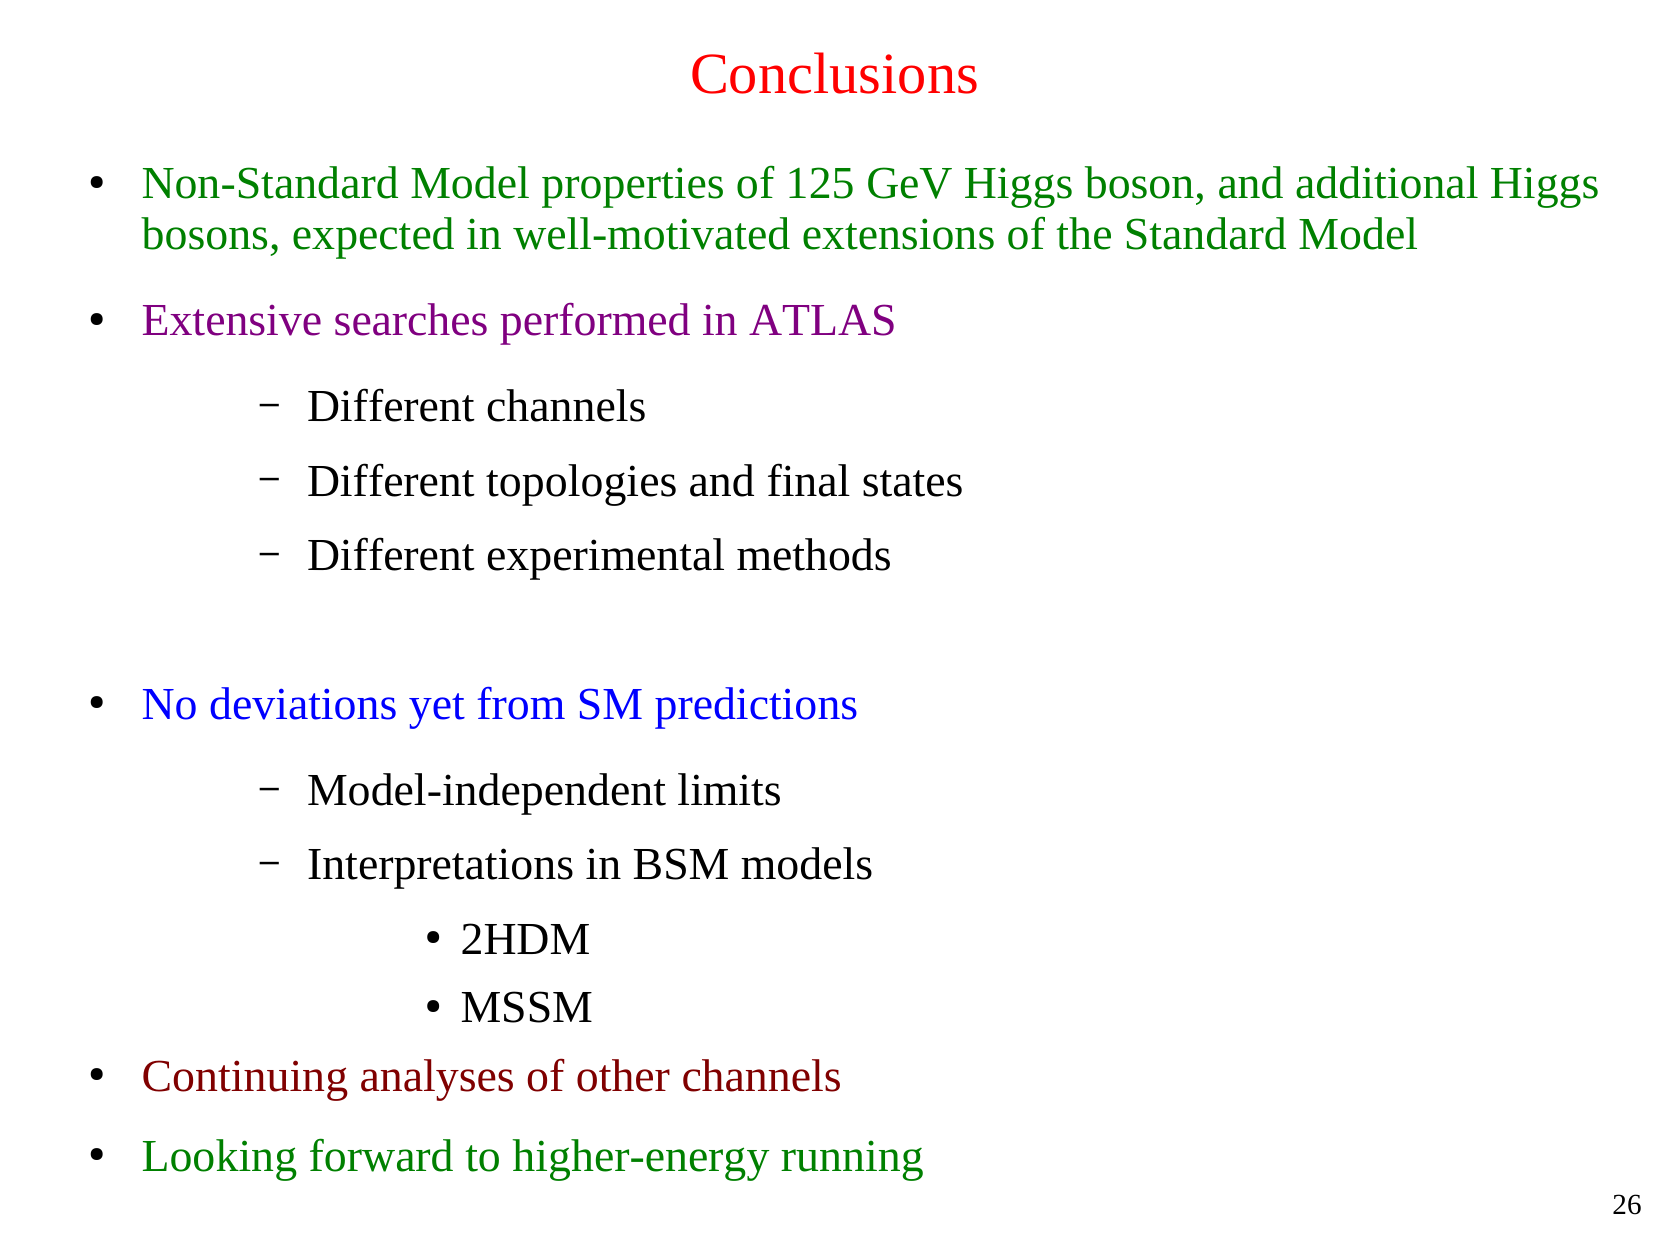

# Conclusions
Non-Standard Model properties of 125 GeV Higgs boson, and additional Higgs bosons, expected in well-motivated extensions of the Standard Model
Extensive searches performed in ATLAS
Different channels
Different topologies and final states
Different experimental methods
No deviations yet from SM predictions
Model-independent limits
Interpretations in BSM models
2HDM
MSSM
Continuing analyses of other channels
Looking forward to higher-energy running
26